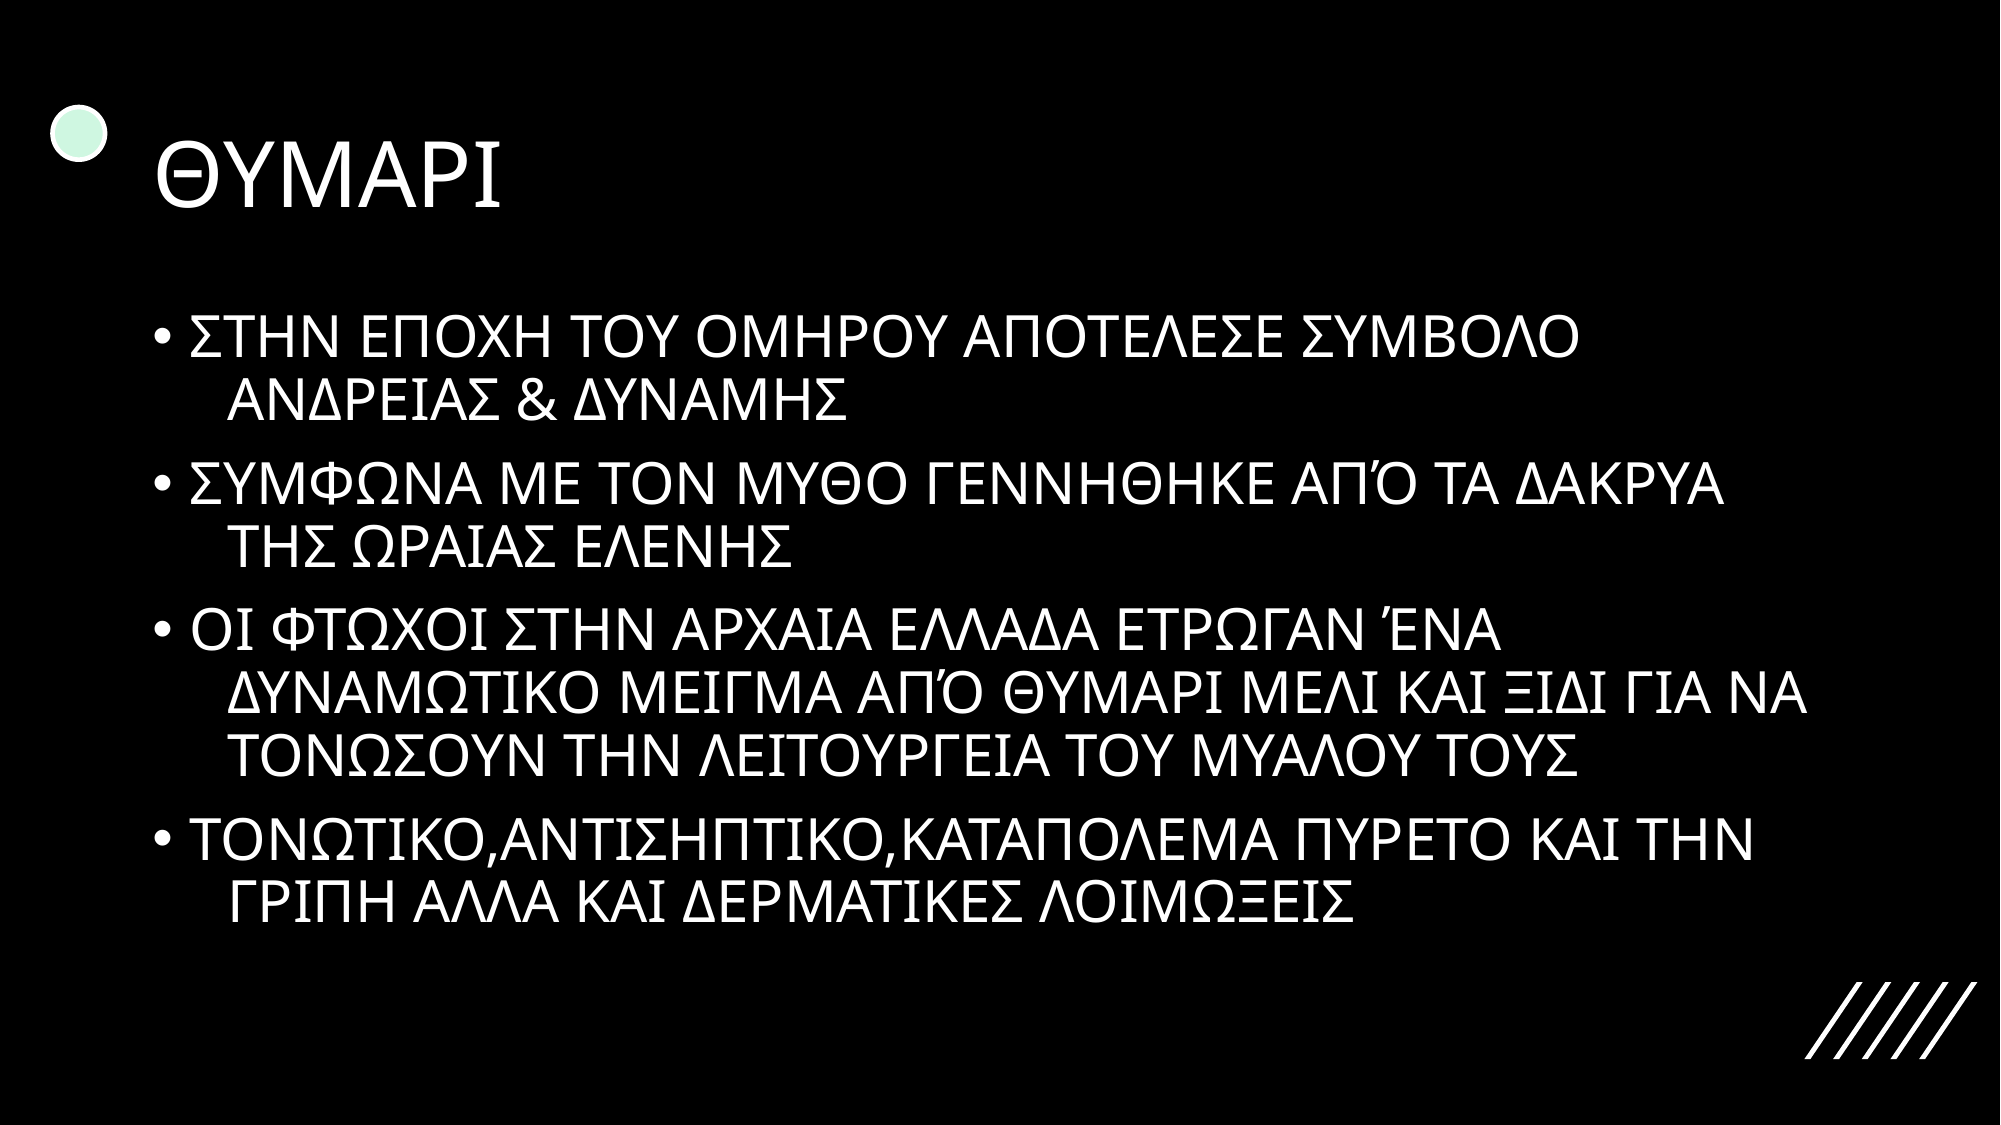

# ΘΥΜΑΡΙ
ΣΤΗΝ ΕΠΟΧΗ ΤΟΥ ΟΜΗΡΟΥ ΑΠΟΤΕΛΕΣΕ ΣΥΜΒΟΛΟ ΑΝΔΡΕΙΑΣ & ΔΥΝΑΜΗΣ
ΣΥΜΦΩΝΑ ΜΕ ΤΟΝ ΜΥΘΟ ΓΕΝΝΗΘΗΚΕ ΑΠΌ ΤΑ ΔΑΚΡΥΑ ΤΗΣ ΩΡΑΙΑΣ ΕΛΕΝΗΣ
ΟΙ ΦΤΩΧΟΙ ΣΤΗΝ ΑΡΧΑΙΑ ΕΛΛΑΔΑ ΕΤΡΩΓΑΝ ΈΝΑ ΔΥΝΑΜΩΤΙΚΟ ΜΕΙΓΜΑ ΑΠΌ ΘΥΜΑΡΙ ΜΕΛΙ ΚΑΙ ΞΙΔΙ ΓΙΑ ΝΑ ΤΟΝΩΣΟΥΝ ΤΗΝ ΛΕΙΤΟΥΡΓΕΙΑ ΤΟΥ ΜΥΑΛΟΥ ΤΟΥΣ
ΤΟΝΩΤΙΚΟ,ΑΝΤΙΣΗΠΤΙΚΟ,ΚΑΤΑΠΟΛΕΜΑ ΠΥΡΕΤΟ ΚΑΙ ΤΗΝ ΓΡΙΠΗ ΑΛΛΑ ΚΑΙ ΔΕΡΜΑΤΙΚΕΣ ΛΟΙΜΩΞΕΙΣ